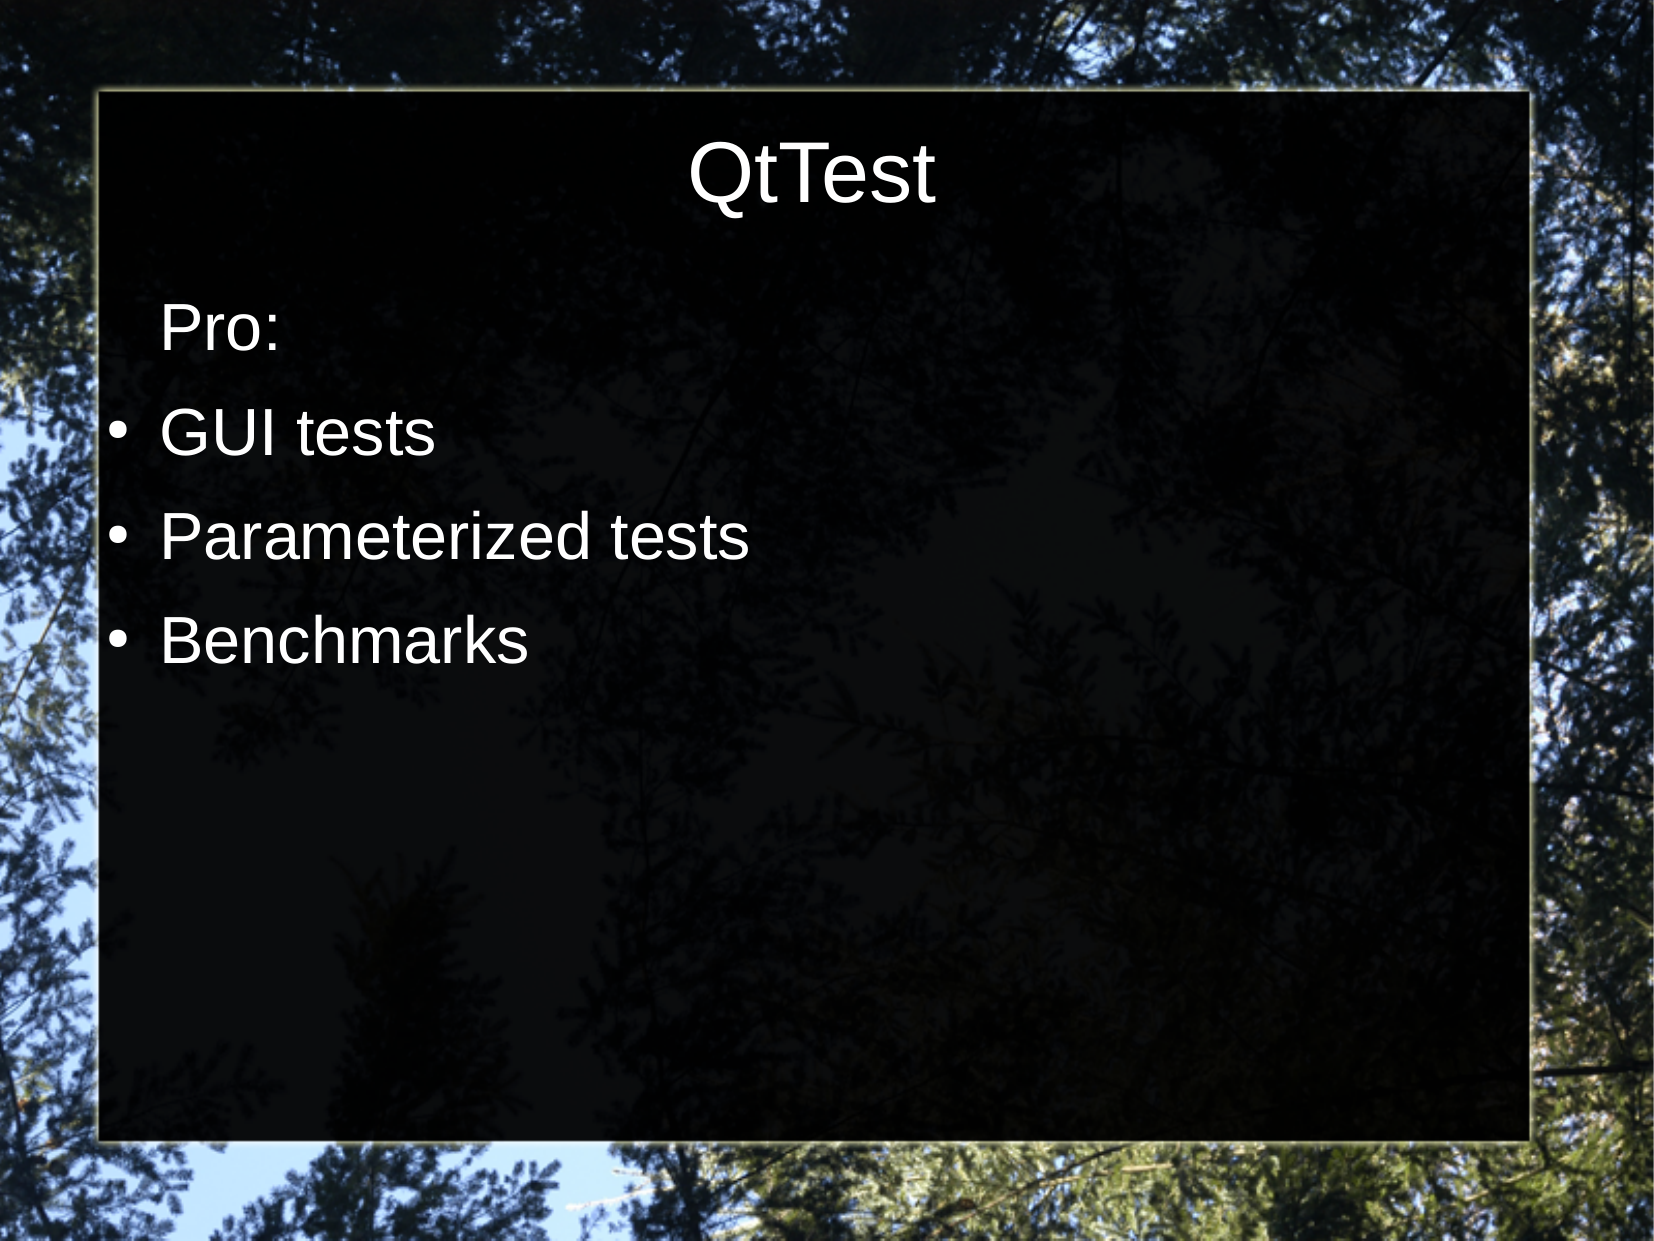

# QtTest
Pro:
GUI tests
Parameterized tests
Benchmarks